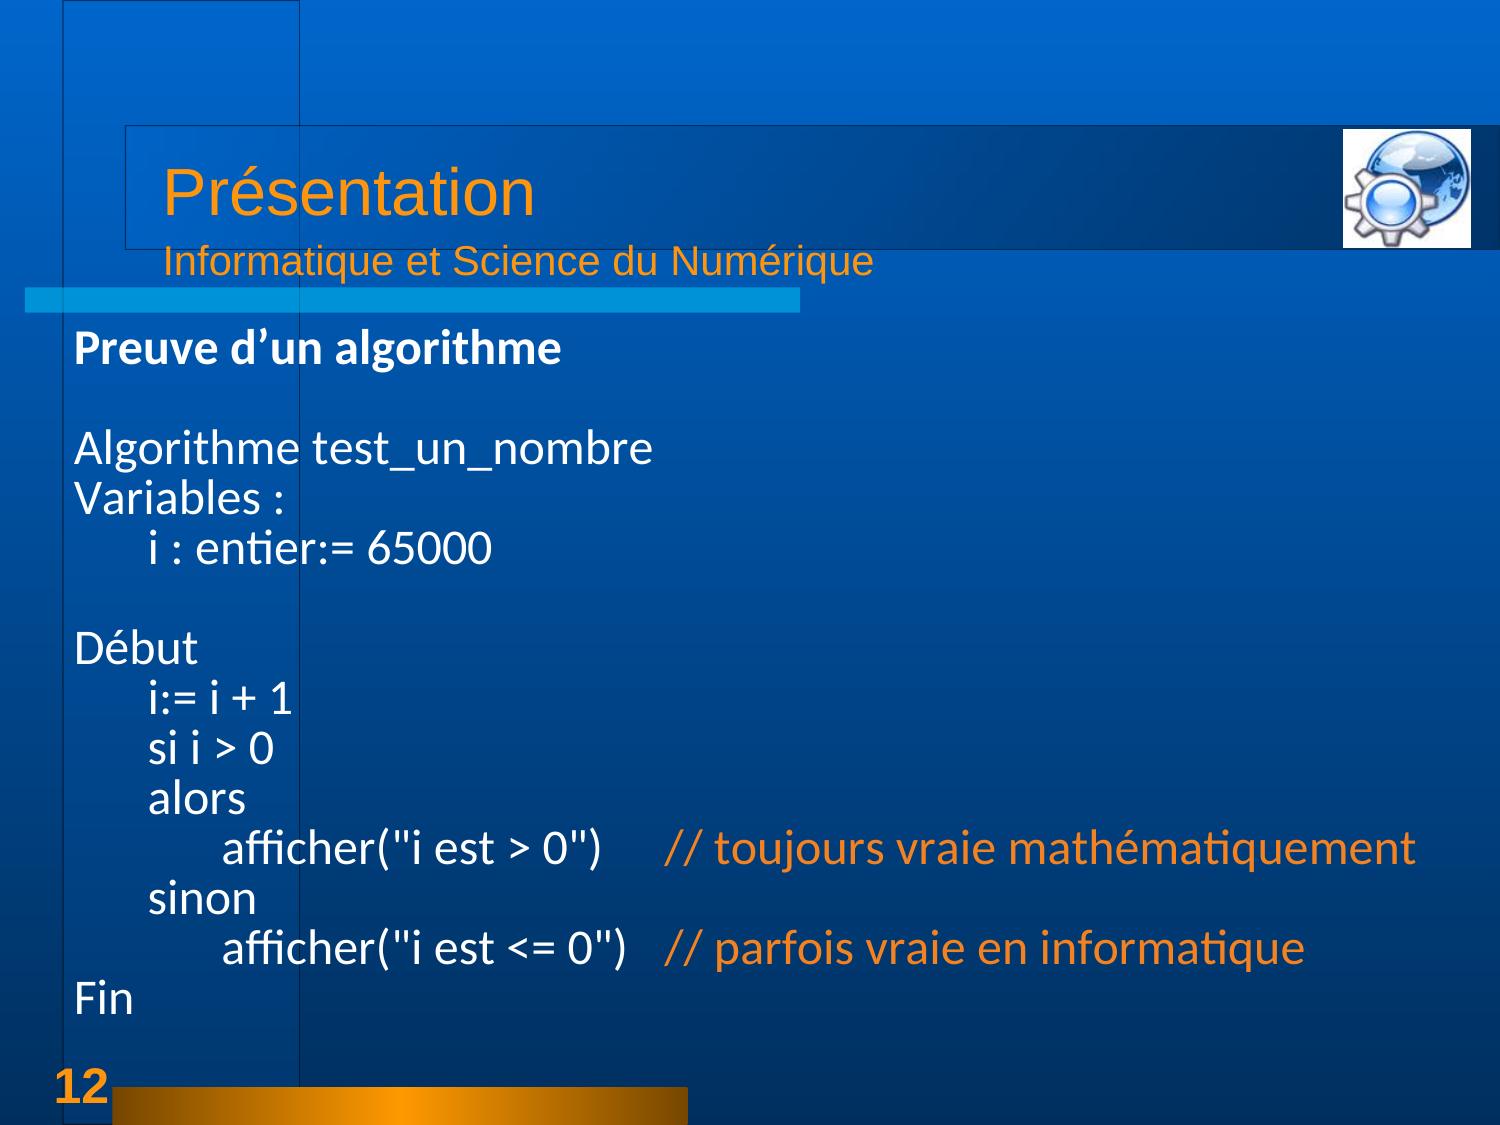

Preuve d’un algorithme
Algorithme test_un_nombre
Variables :
	i : entier:= 65000
Début
	i:= i + 1
	si i > 0
	alors
		afficher("i est > 0")	// toujours vraie mathématiquement
	sinon
		afficher("i est <= 0")	// parfois vraie en informatique
Fin